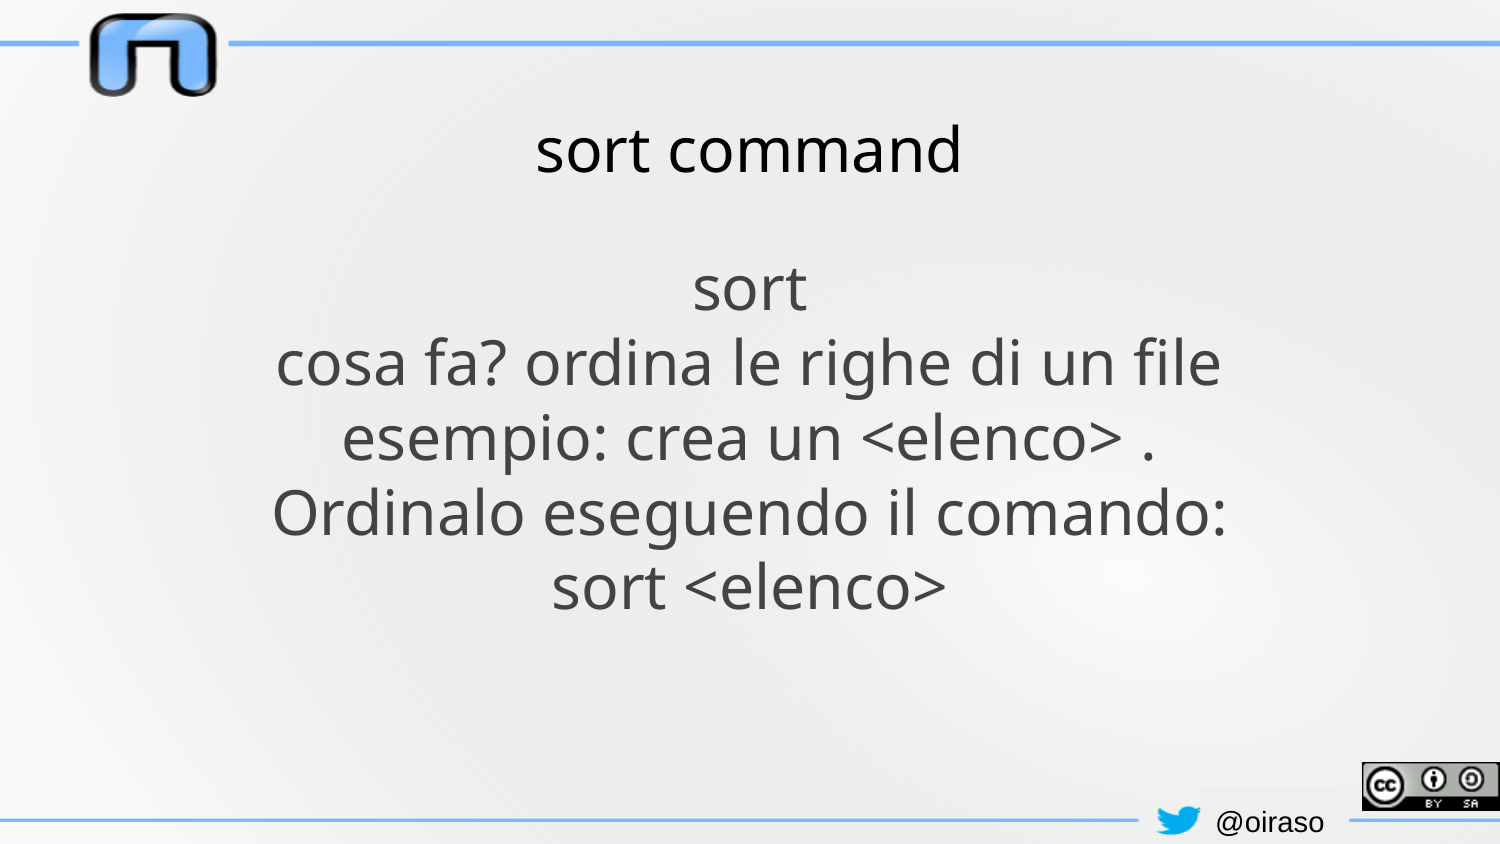

sort command
# sort cosa fa? ordina le righe di un file
esempio: crea un <elenco> .
Ordinalo eseguendo il comando:
sort <elenco>
@oirasor